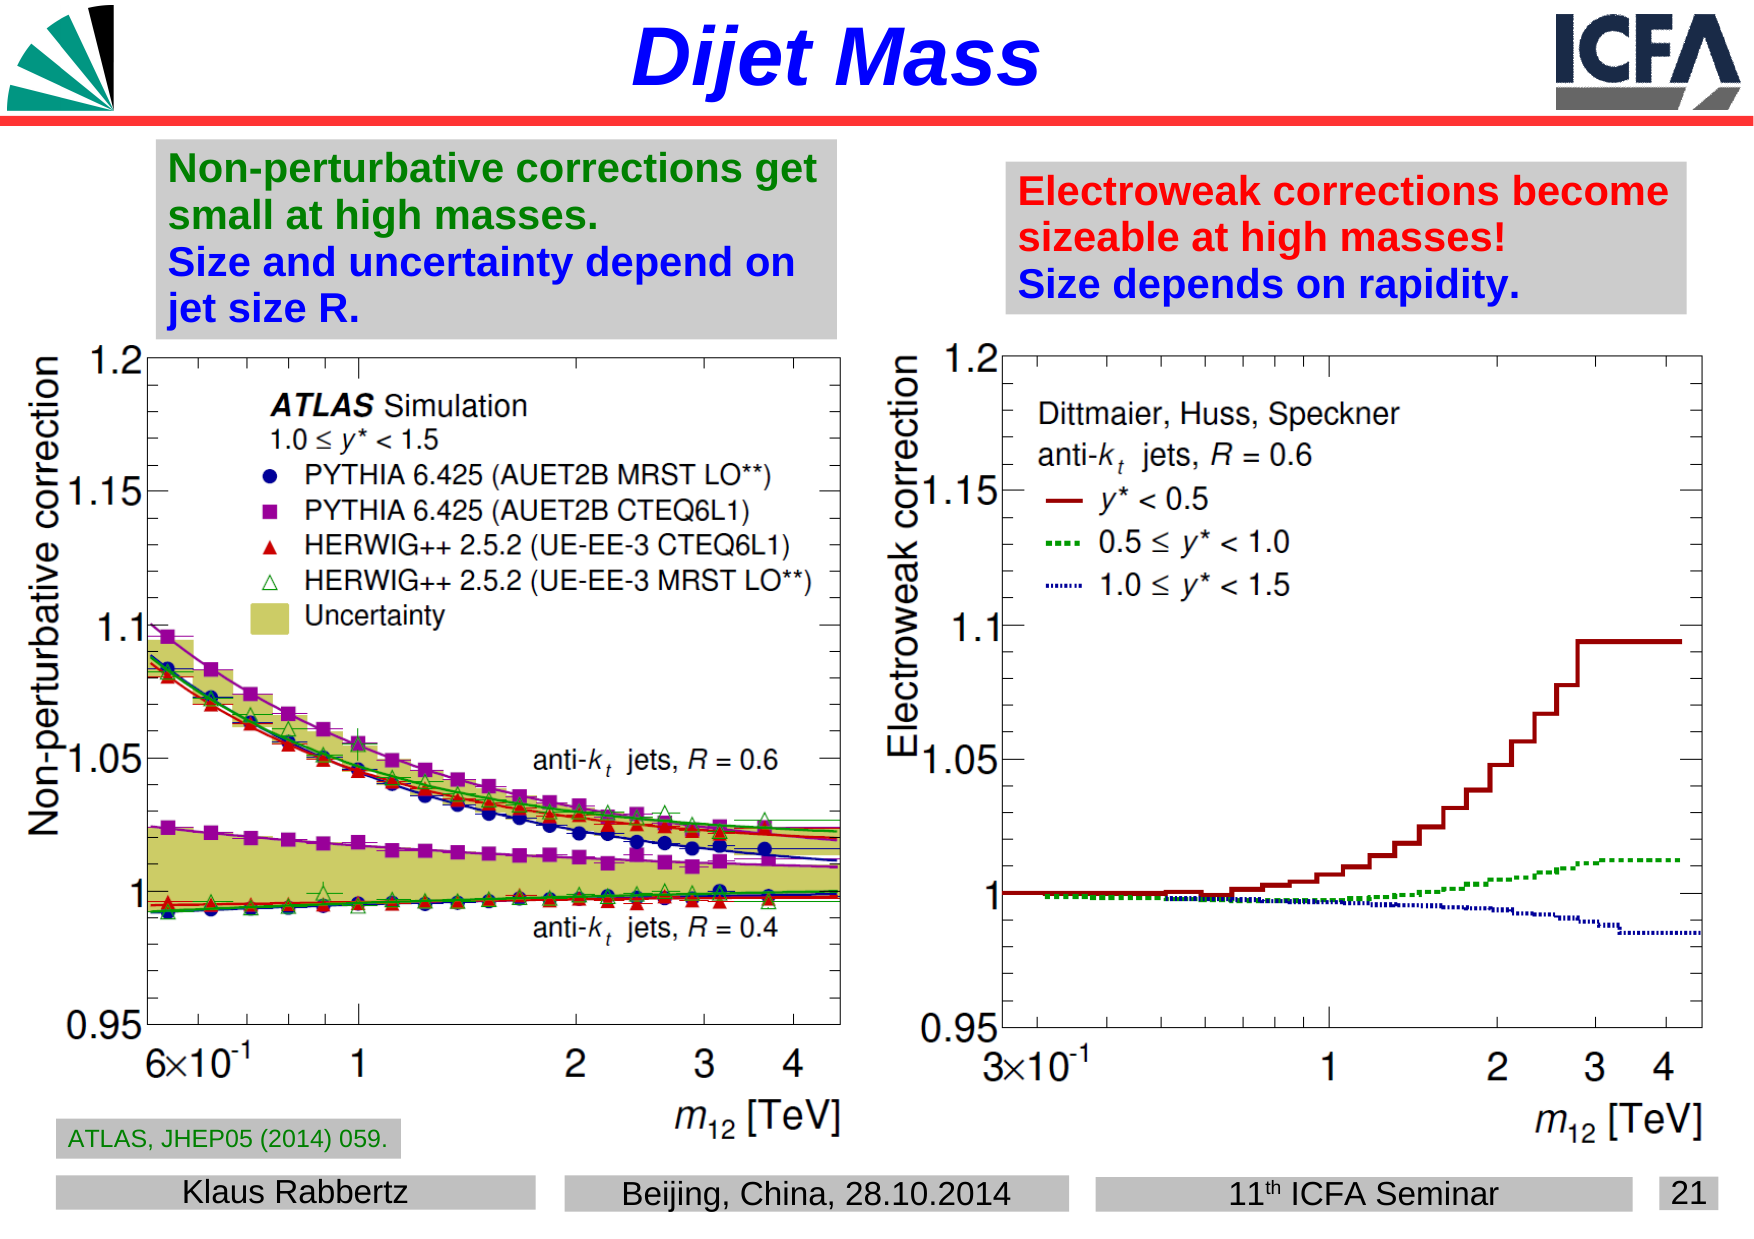

# Dijet Mass
Non-perturbative corrections get
small at high masses.
Size and uncertainty depend on
jet size R.
Electroweak corrections become
sizeable at high masses!
Size depends on rapidity.
ATLAS, JHEP05 (2014) 059.